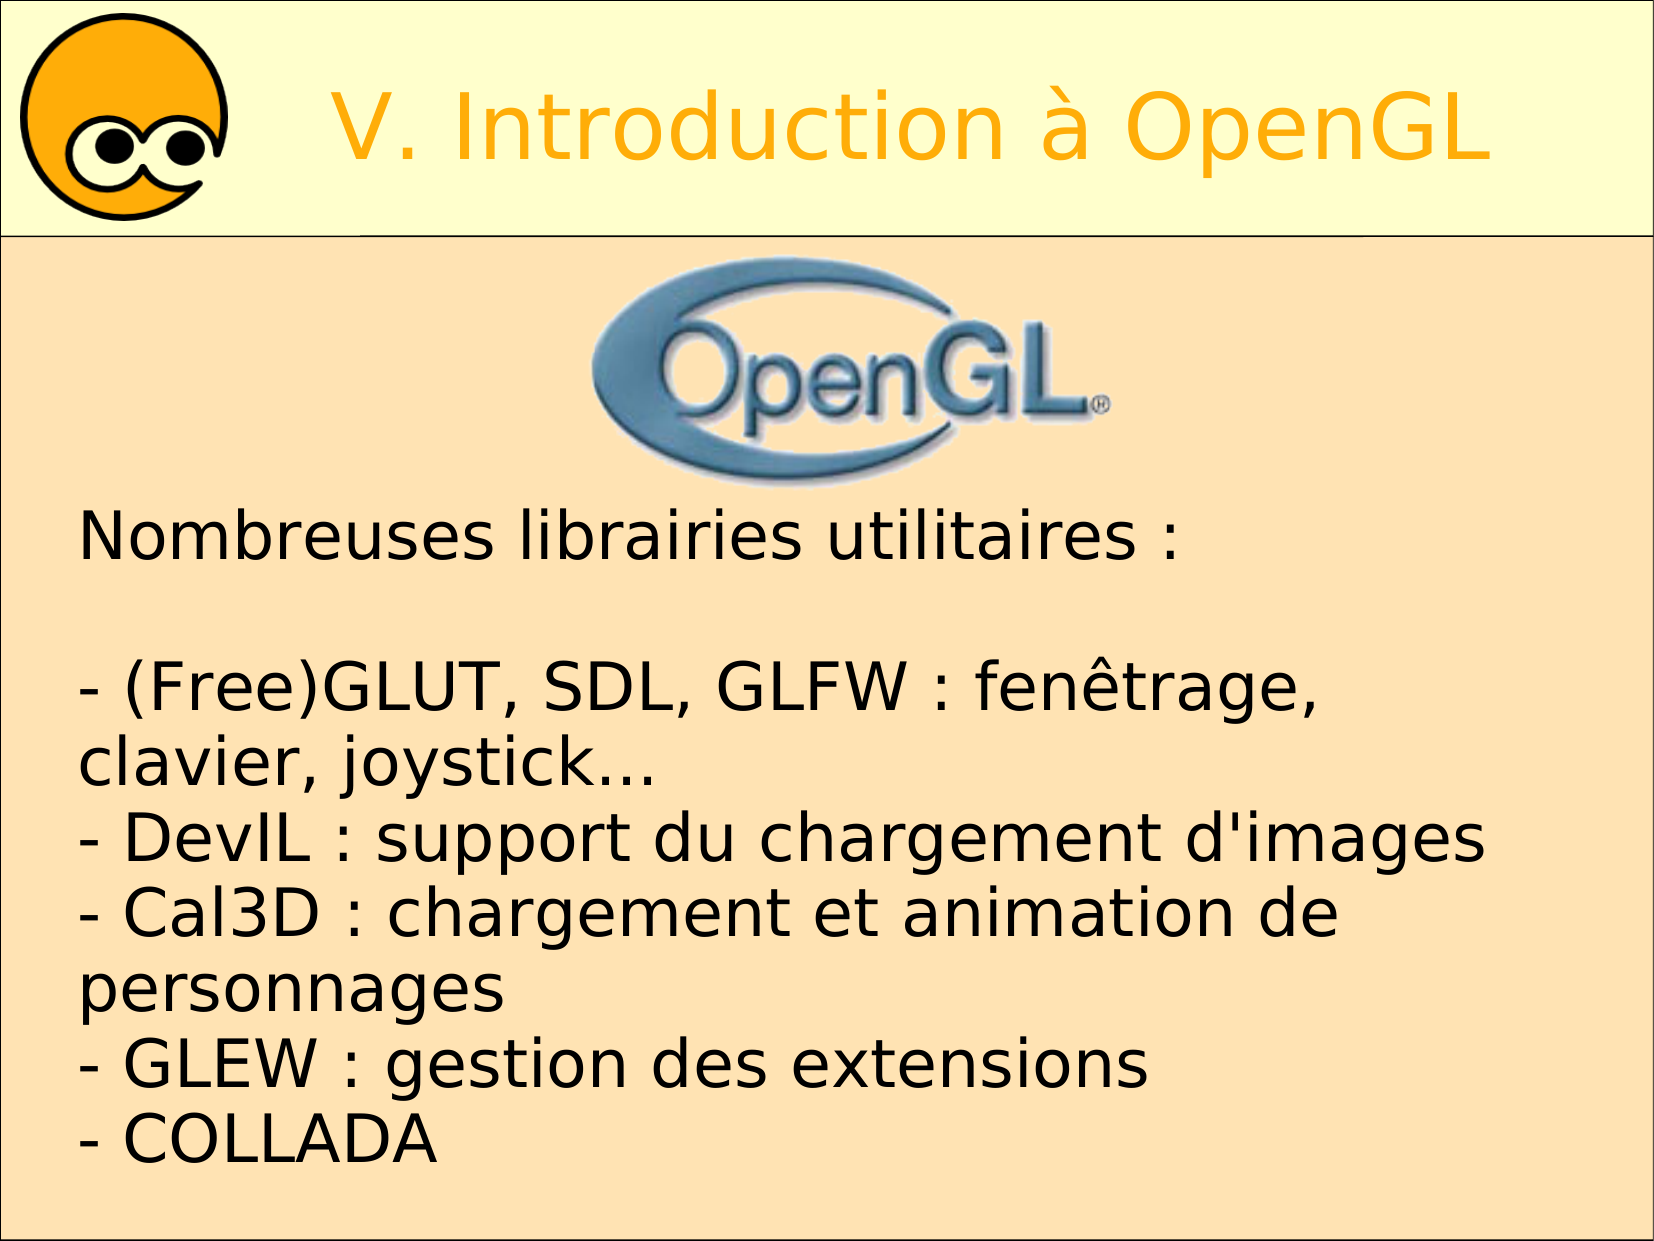

# V. Introduction à OpenGL
Nombreuses librairies utilitaires :
- (Free)GLUT, SDL, GLFW : fenêtrage, clavier, joystick...
- DevIL : support du chargement d'images
- Cal3D : chargement et animation de personnages
- GLEW : gestion des extensions
- COLLADA